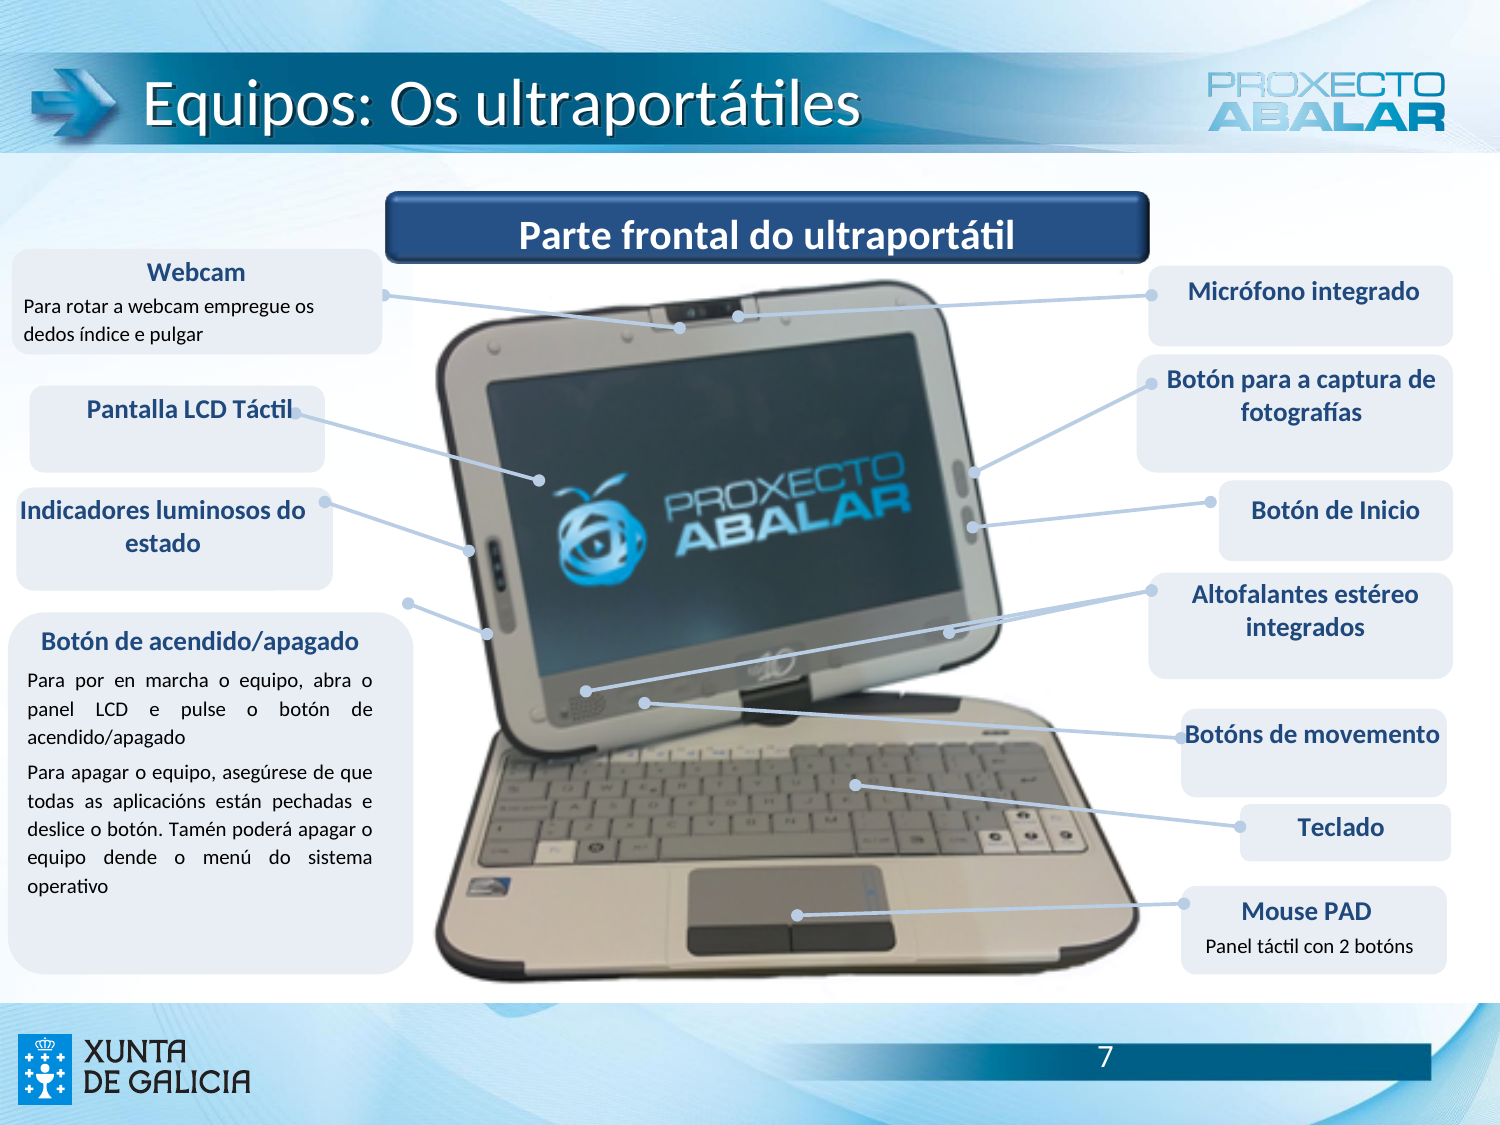

Equipos: Os ultraportátiles
Parte frontal do ultraportátil
Webcam
Para rotar a webcam empregue os dedos índice e pulgar
Micrófono integrado
Botón para a captura de fotografías
Pantalla LCD Táctil
Botón de Inicio
Indicadores luminosos do estado
Altofalantes estéreo integrados
Botón de acendido/apagado
Para por en marcha o equipo, abra o panel LCD e pulse o botón de acendido/apagado
Para apagar o equipo, asegúrese de que todas as aplicacións están pechadas e deslice o botón. Tamén poderá apagar o equipo dende o menú do sistema operativo
Botóns de movemento
Teclado
Mouse PAD
Panel táctil con 2 botóns